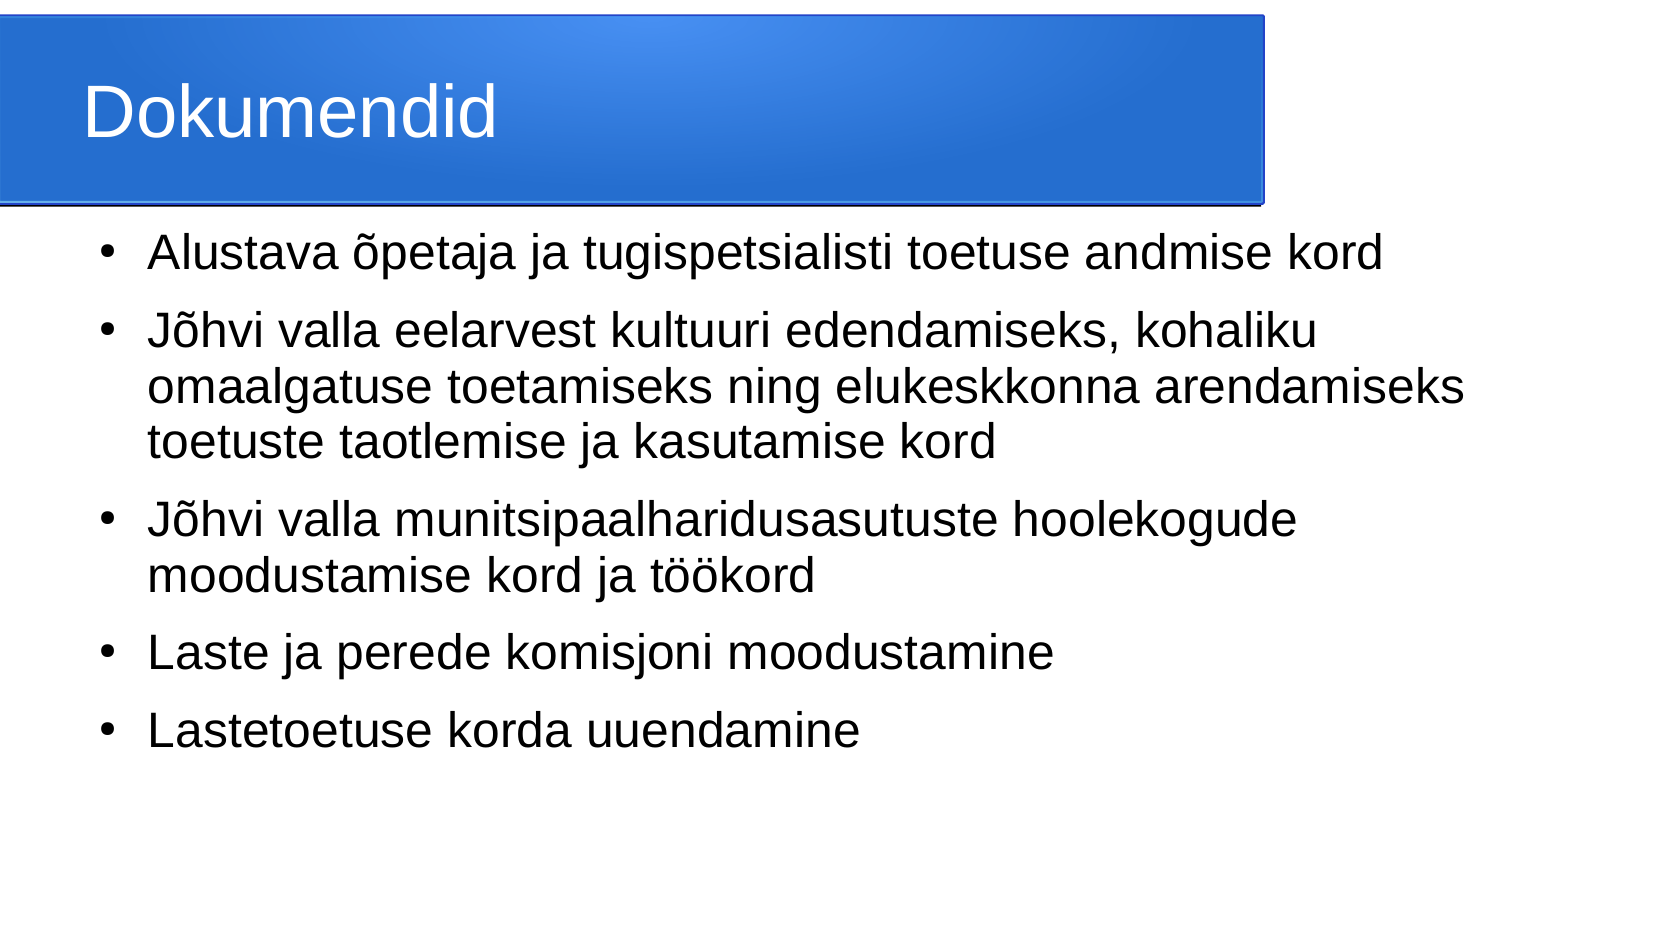

# Dokumendid
Alustava õpetaja ja tugispetsialisti toetuse andmise kord
Jõhvi valla eelarvest kultuuri edendamiseks, kohaliku omaalgatuse toetamiseks ning elukeskkonna arendamiseks toetuste taotlemise ja kasutamise kord
Jõhvi valla munitsipaalharidusasutuste hoolekogude moodustamise kord ja töökord
Laste ja perede komisjoni moodustamine
Lastetoetuse korda uuendamine